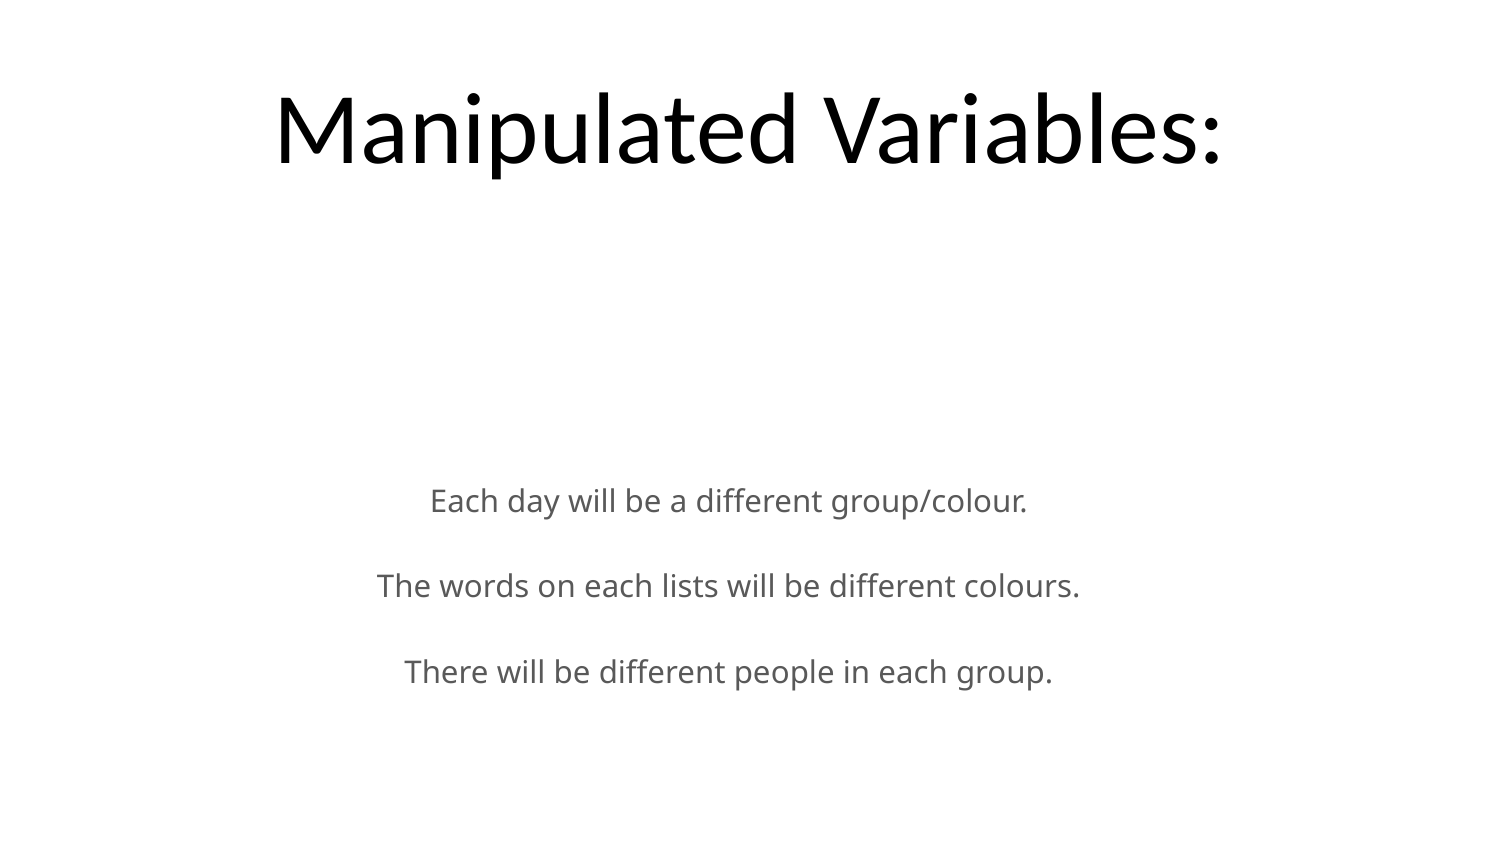

# Manipulated Variables:
Each day will be a different group/colour.
The words on each lists will be different colours.
There will be different people in each group.